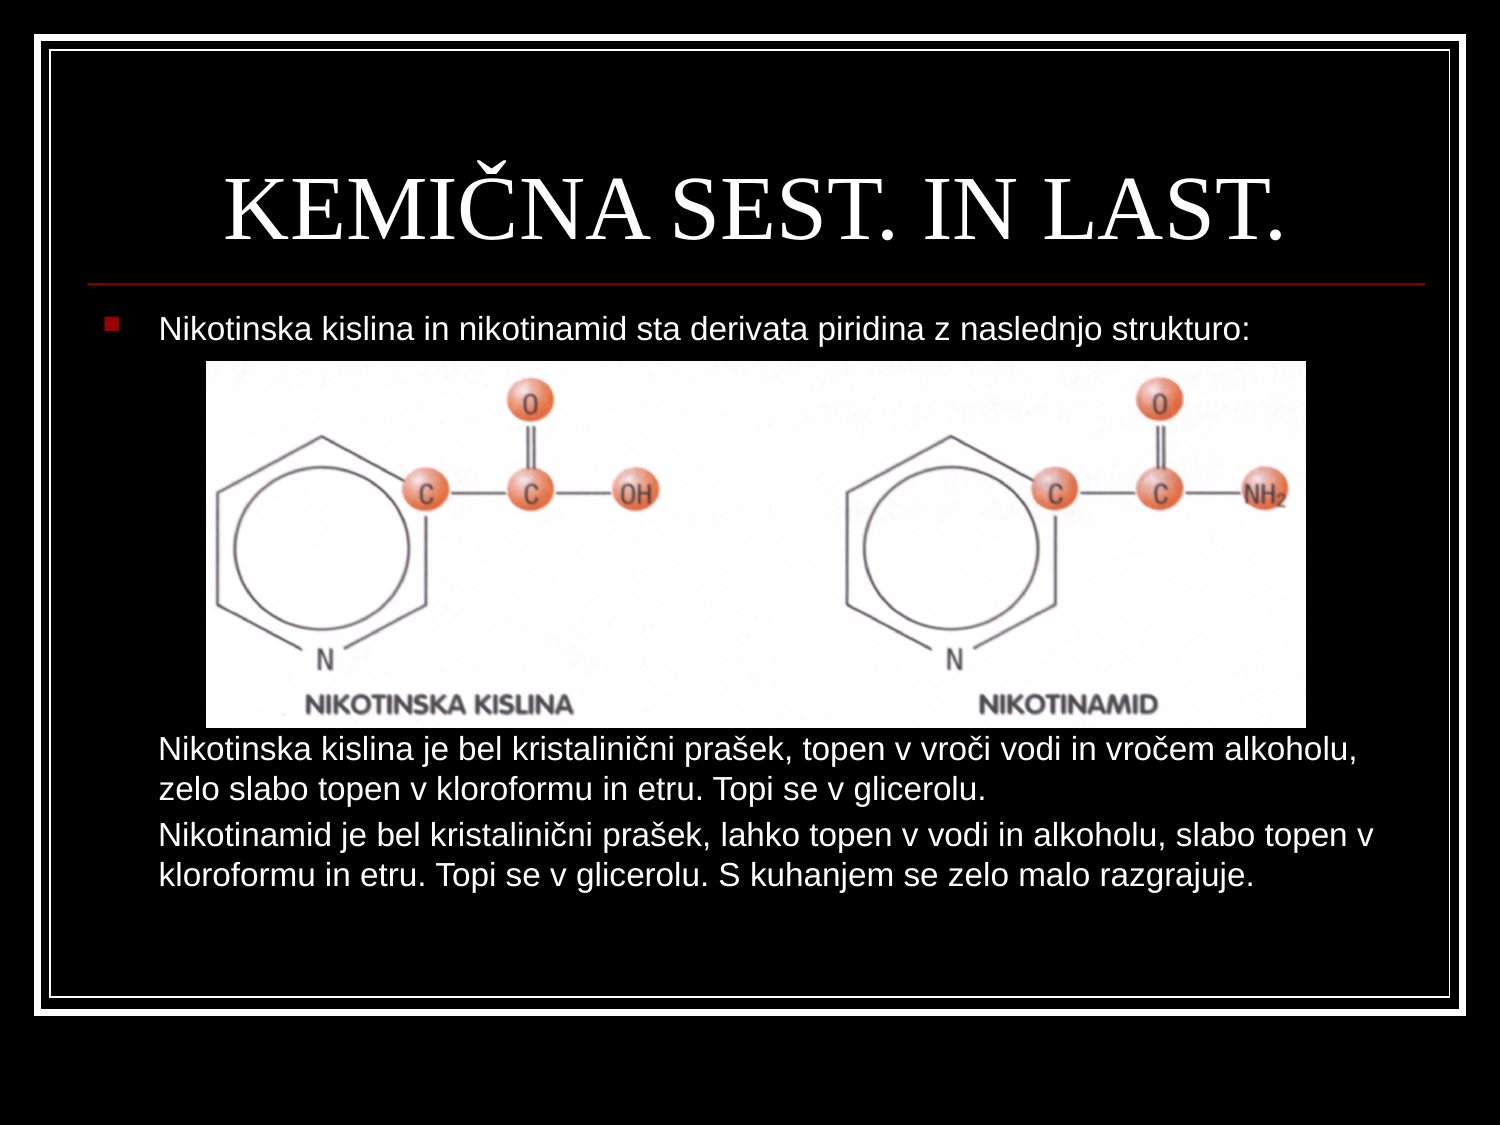

# KEMIČNA SEST. IN LAST.
Nikotinska kislina in nikotinamid sta derivata piridina z naslednjo strukturo:
 Nikotinska kislina je bel kristalinični prašek, topen v vroči vodi in vročem alkoholu, zelo slabo topen v kloroformu in etru. Topi se v glicerolu.
 Nikotinamid je bel kristalinični prašek, lahko topen v vodi in alkoholu, slabo topen v kloroformu in etru. Topi se v glicerolu. S kuhanjem se zelo malo razgrajuje.